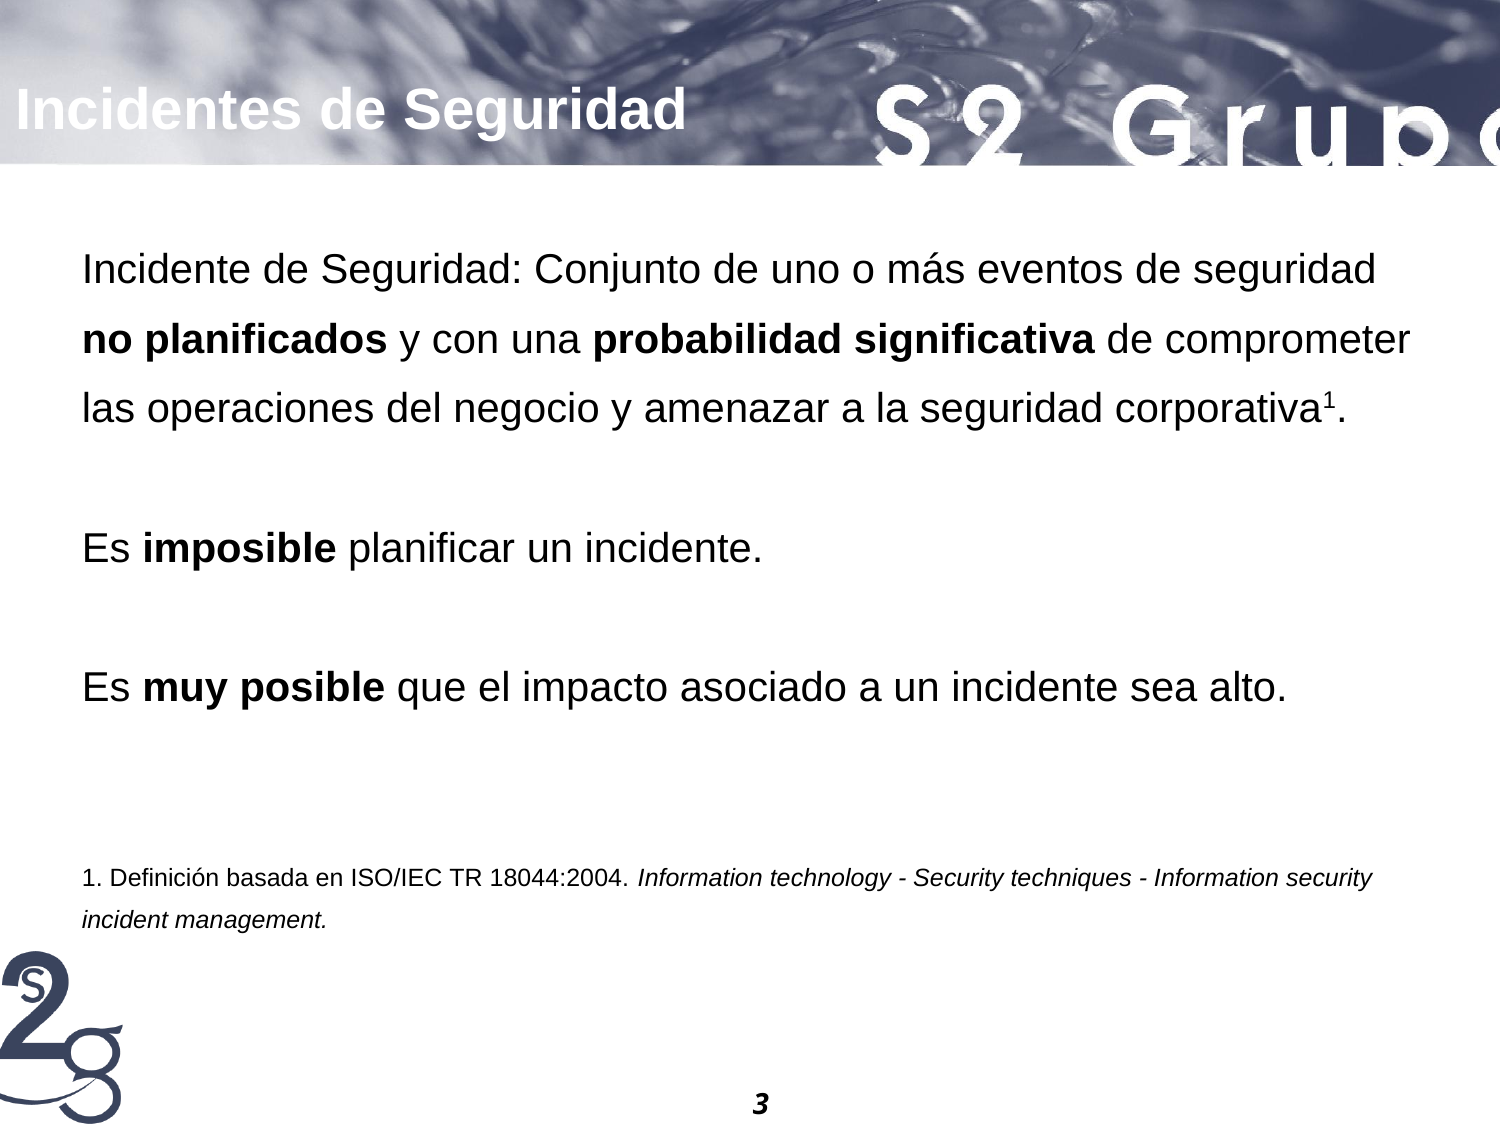

Incidentes de Seguridad
Incidente de Seguridad: Conjunto de uno o más eventos de seguridad no planificados y con una probabilidad significativa de comprometer las operaciones del negocio y amenazar a la seguridad corporativa1.
Es imposible planificar un incidente.
Es muy posible que el impacto asociado a un incidente sea alto.
1. Definición basada en ISO/IEC TR 18044:2004. Information technology - Security techniques - Information security incident management.